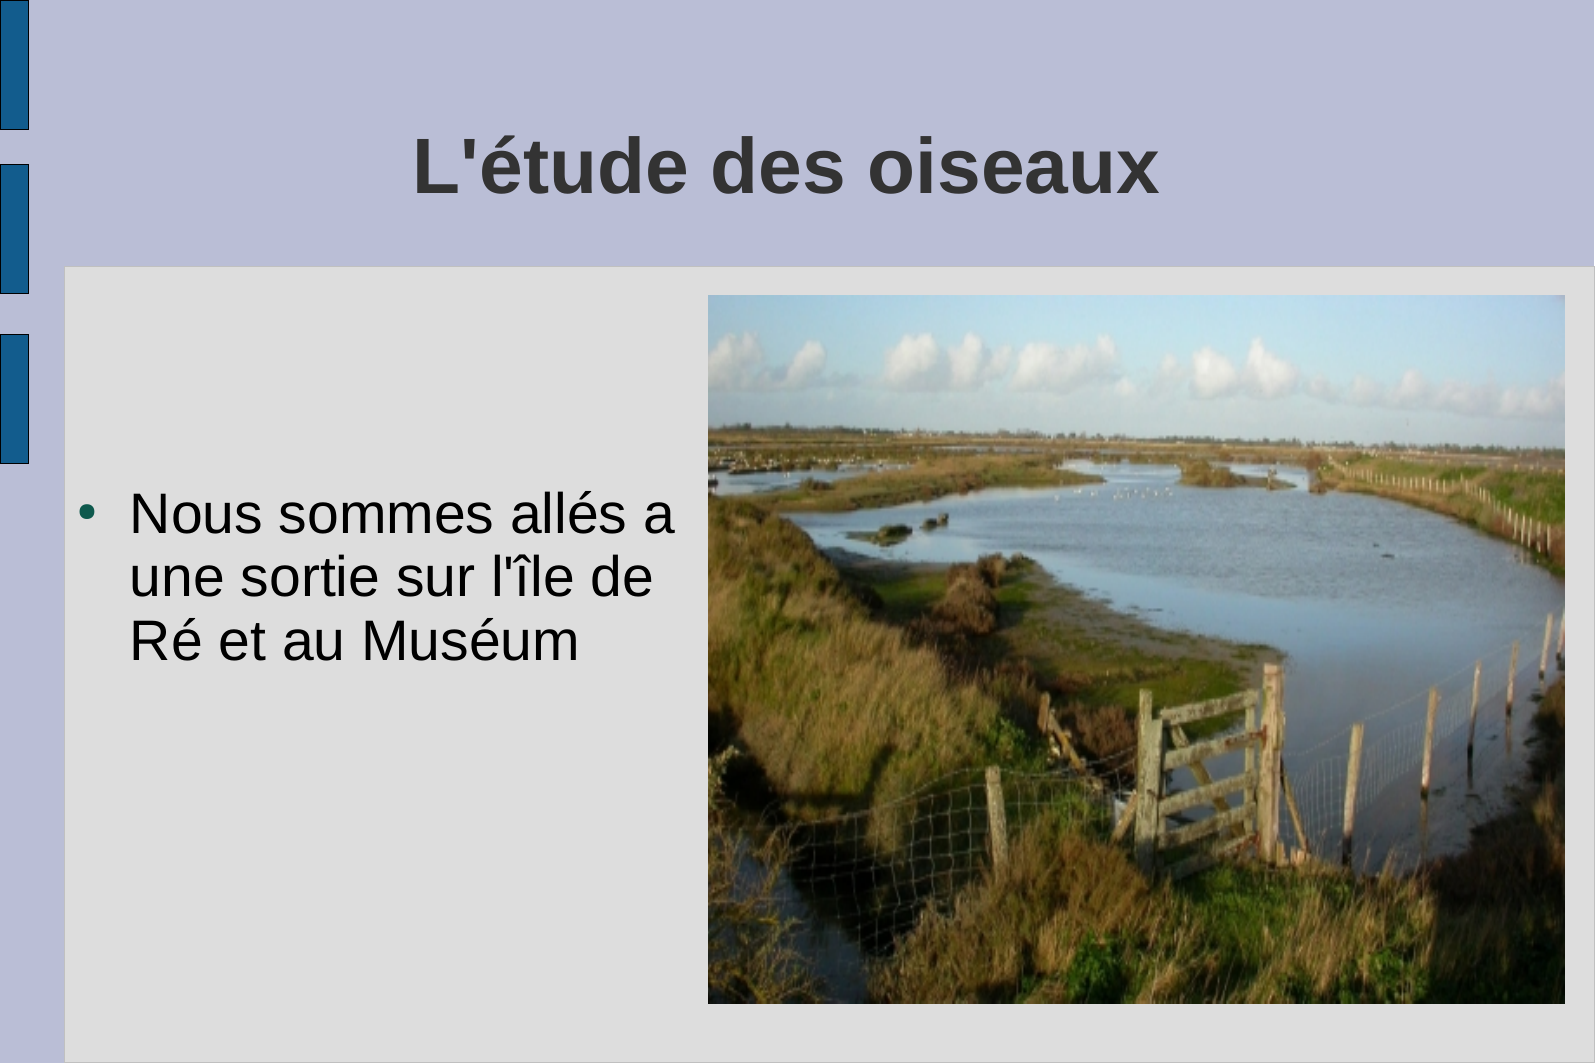

# L'étude des oiseaux
Nous sommes allés a une sortie sur l'île de Ré et au Muséum